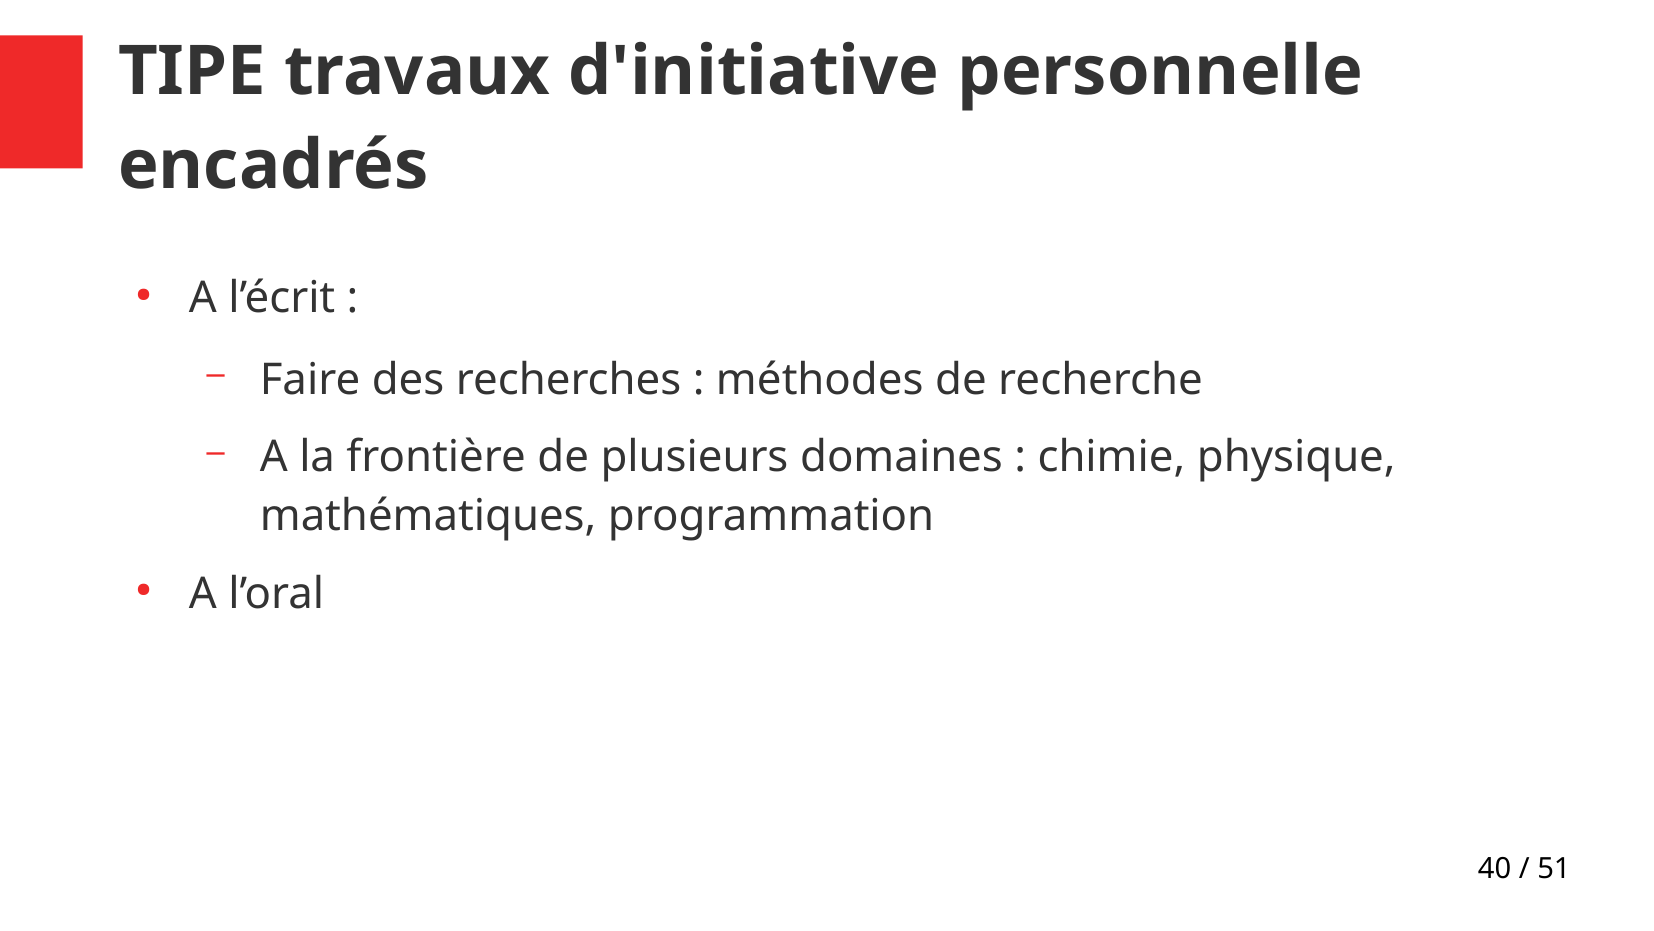

# TIPE travaux d'initiative personnelle encadrés
A l’écrit :
Faire des recherches : méthodes de recherche
A la frontière de plusieurs domaines : chimie, physique, mathématiques, programmation
A l’oral
40